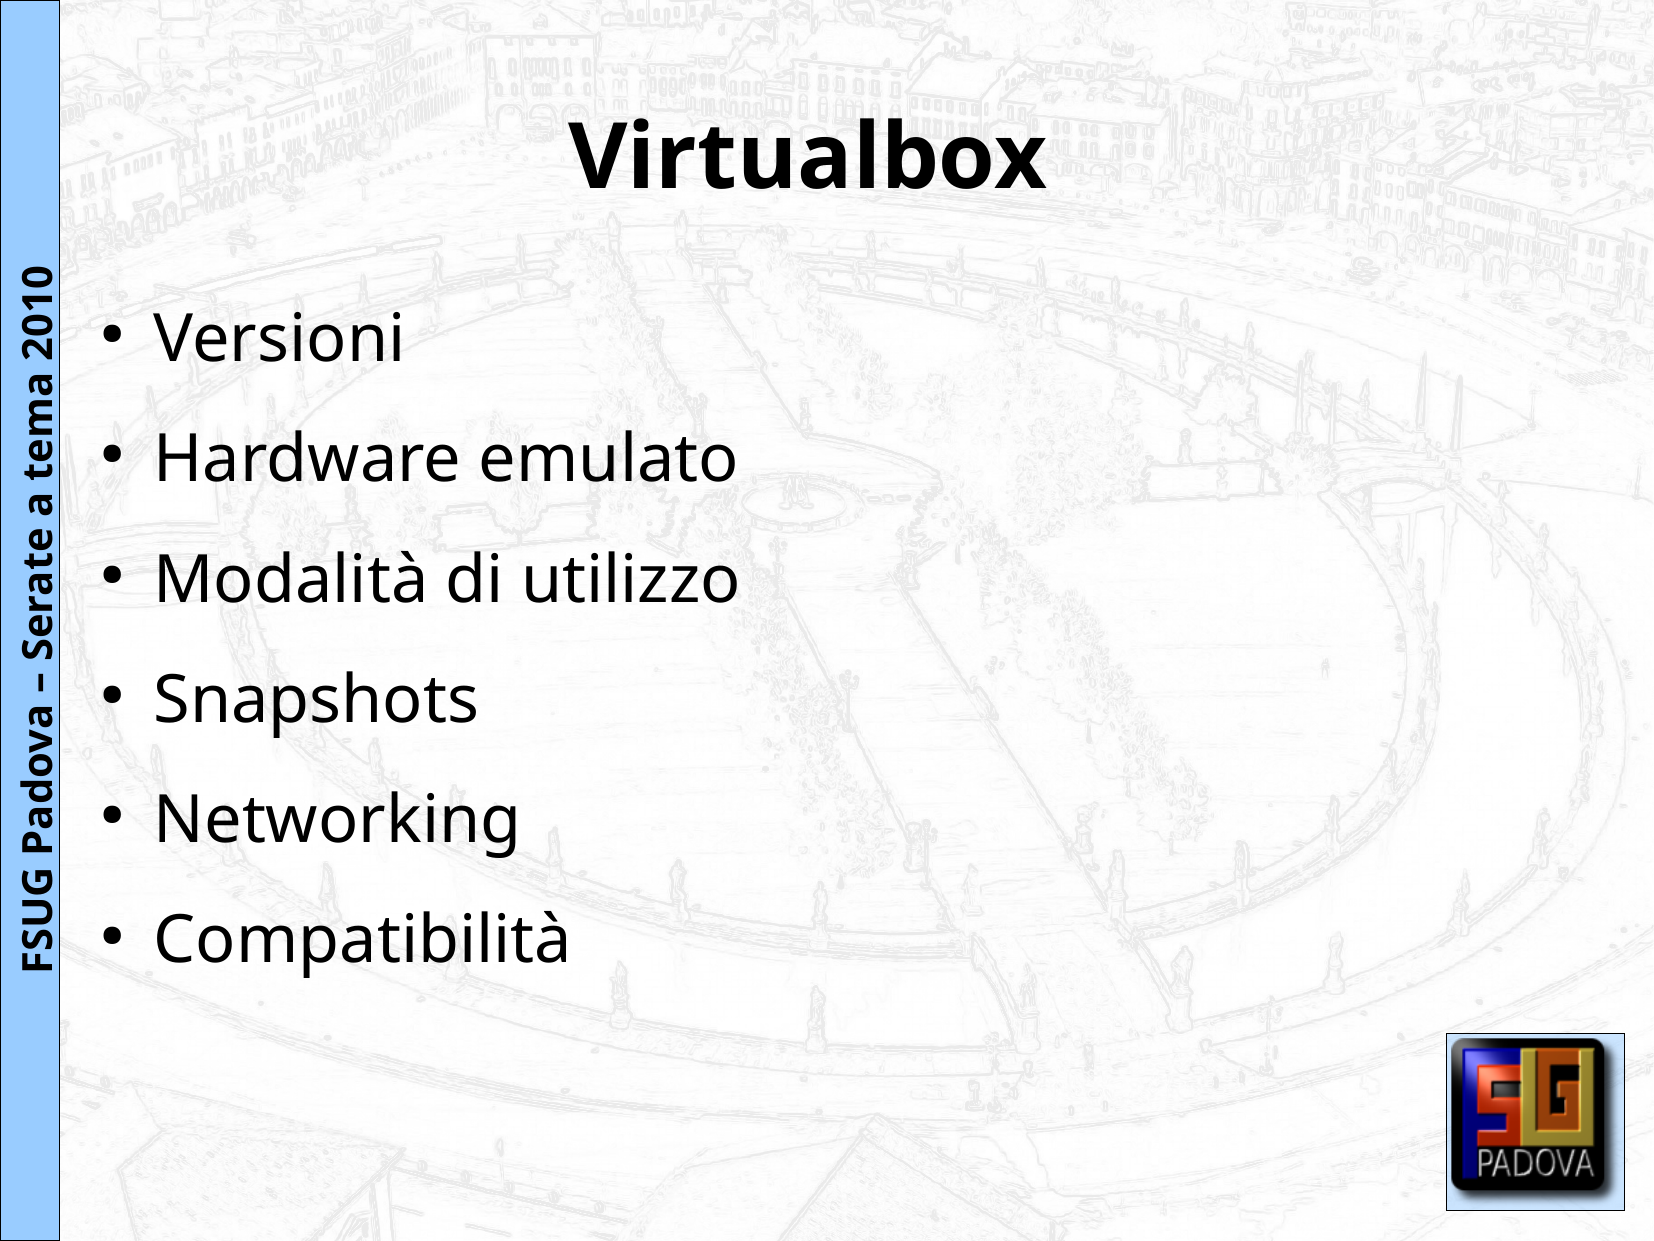

# Virtualbox
Versioni
Hardware emulato
Modalità di utilizzo
Snapshots
Networking
Compatibilità
FSUG Padova – Serate a tema 2010
FSUG Padova – Serate a tema 2010